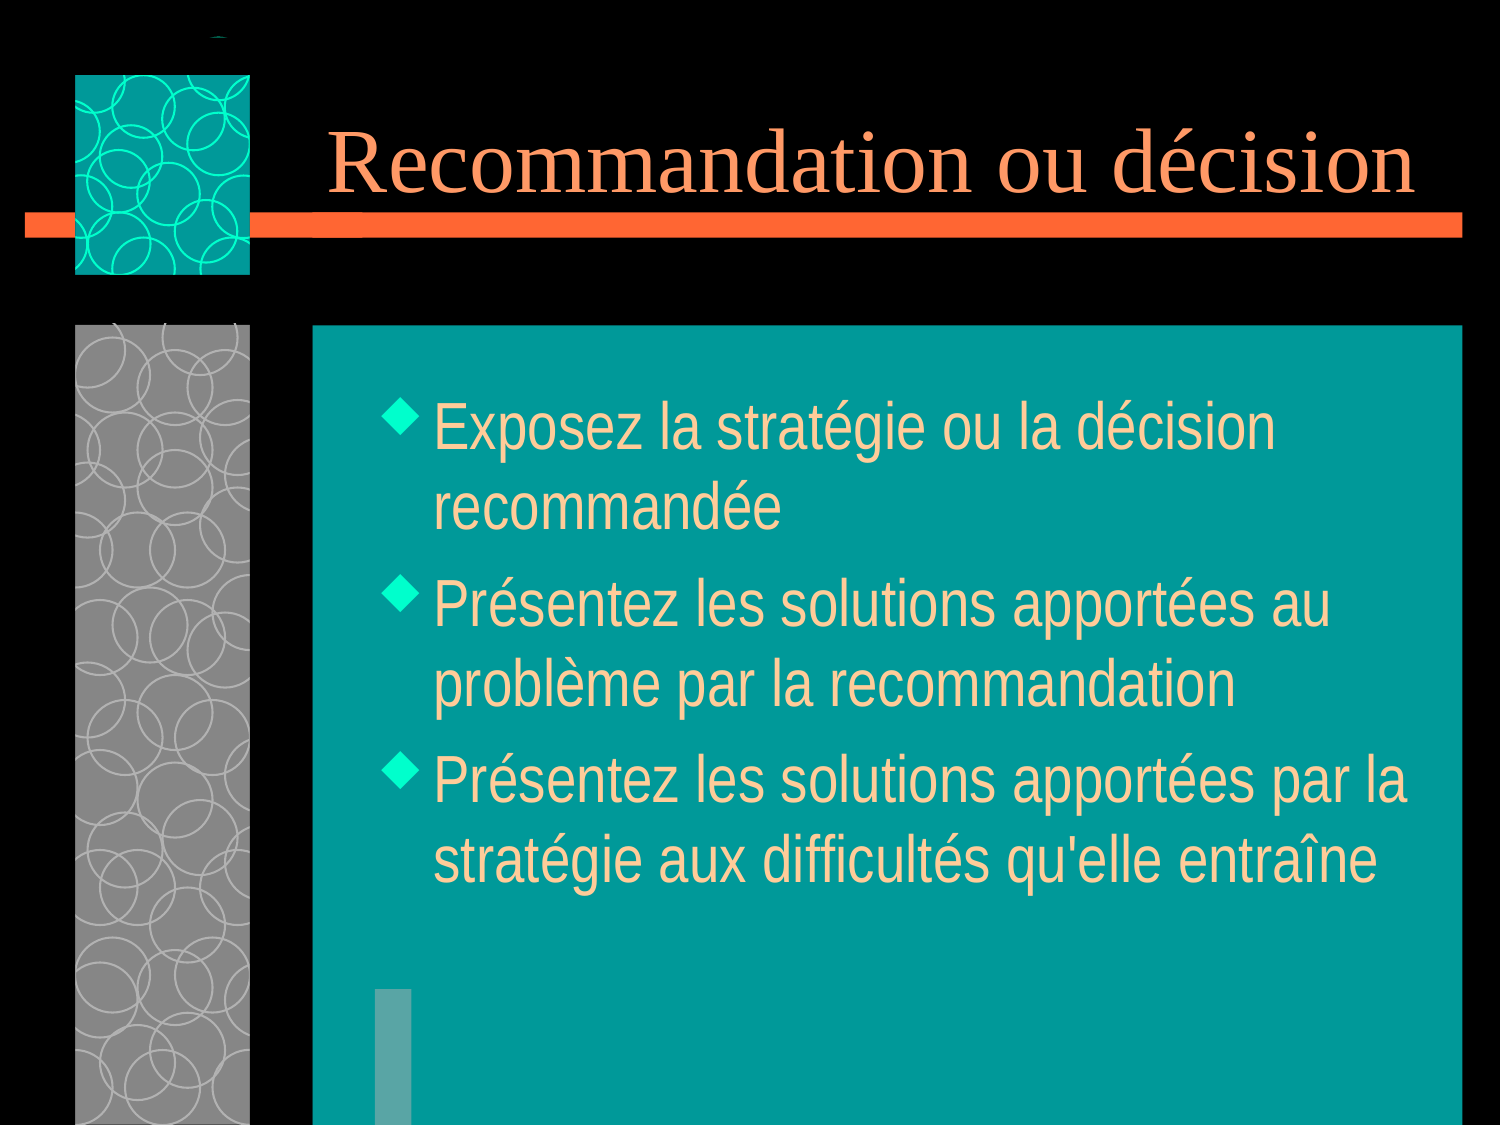

# Recommandation ou décision
Exposez la stratégie ou la décision recommandée
Présentez les solutions apportées au problème par la recommandation
Présentez les solutions apportées par la stratégie aux difficultés qu'elle entraîne